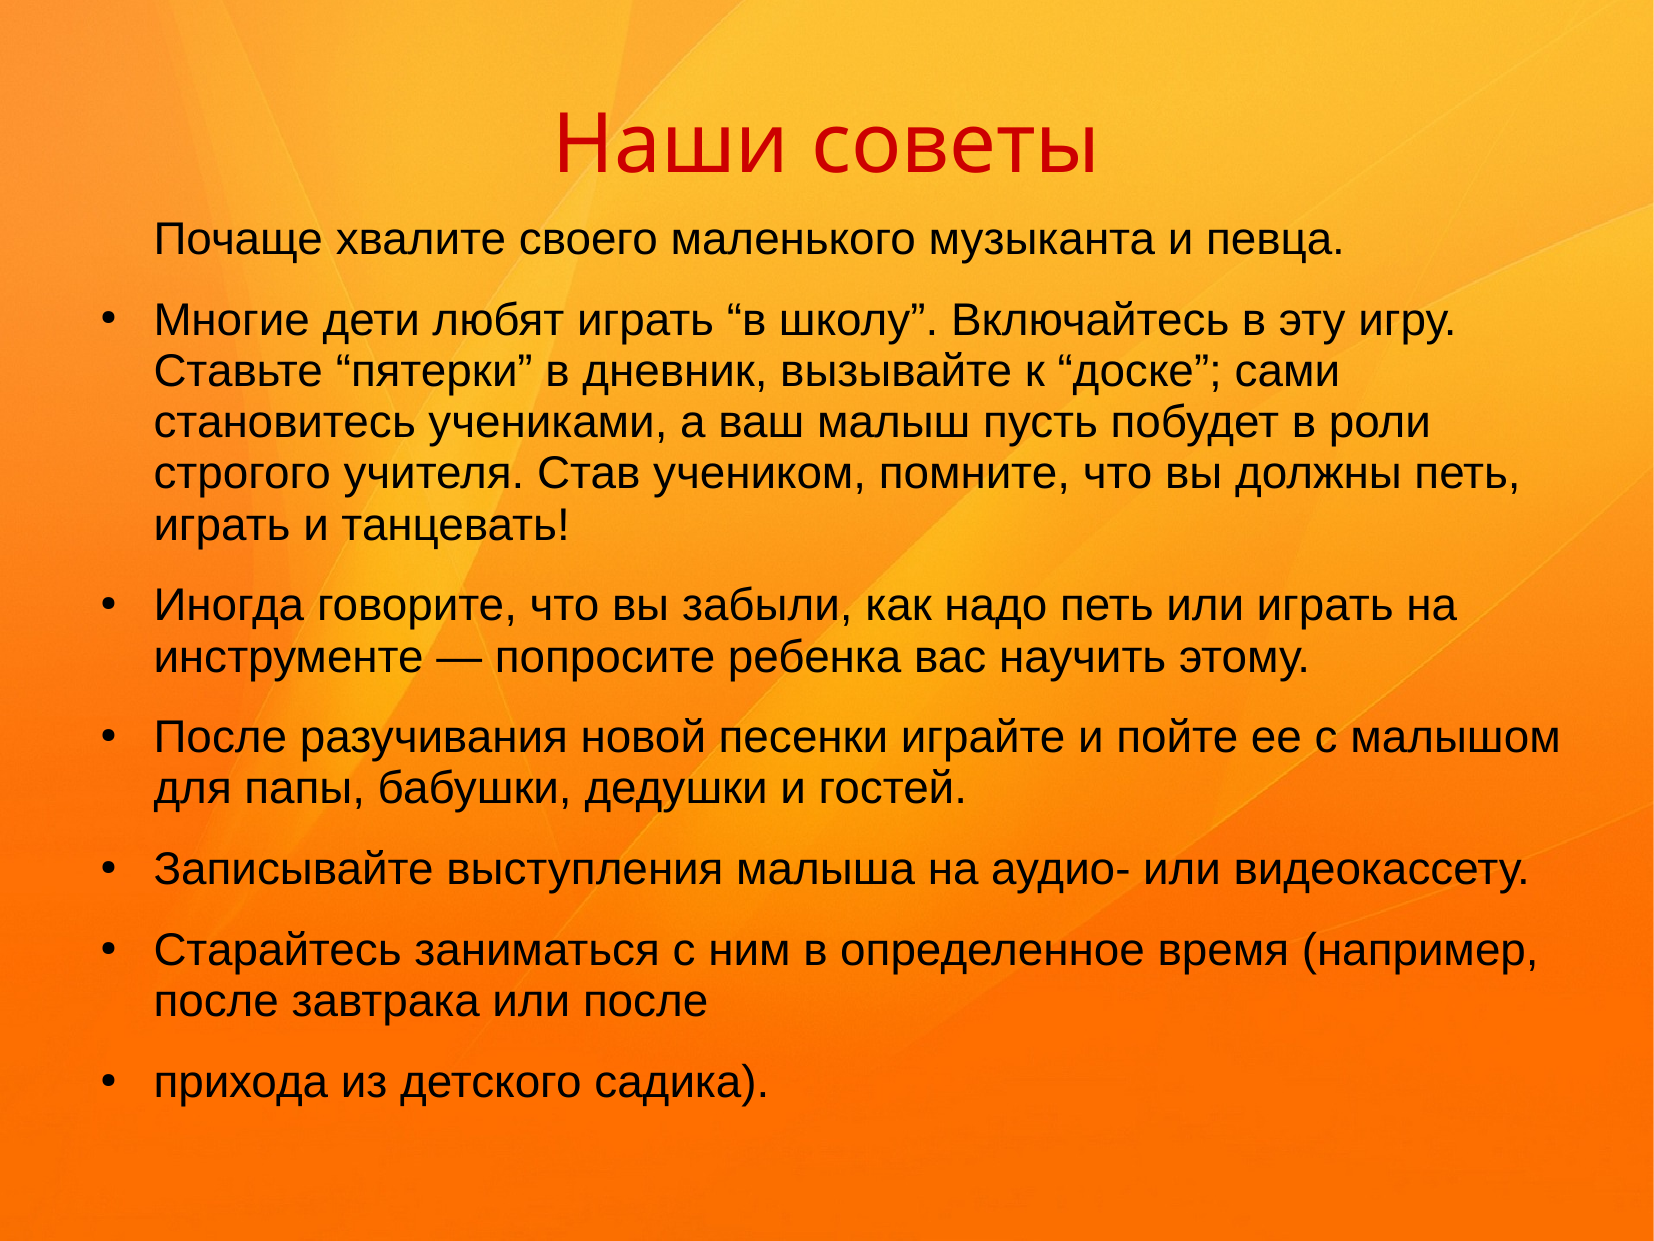

# Наши советы
Почаще хвалите своего маленького музыканта и певца.
Многие дети любят играть “в школу”. Включайтесь в эту игру. Ставьте “пятерки” в дневник, вызывайте к “доске”; сами становитесь учениками, а ваш малыш пусть побудет в роли строгого учителя. Став учеником, помните, что вы должны петь, играть и танцевать!
Иногда говорите, что вы забыли, как надо петь или играть на инструменте — попросите ребенка вас научить этому.
После разучивания новой песенки играйте и пойте ее с малышом для папы, бабушки, дедушки и гостей.
Записывайте выступления малыша на аудио- или видеокассету.
Старайтесь заниматься с ним в определенное время (например, после завтрака или после
прихода из детского садика).